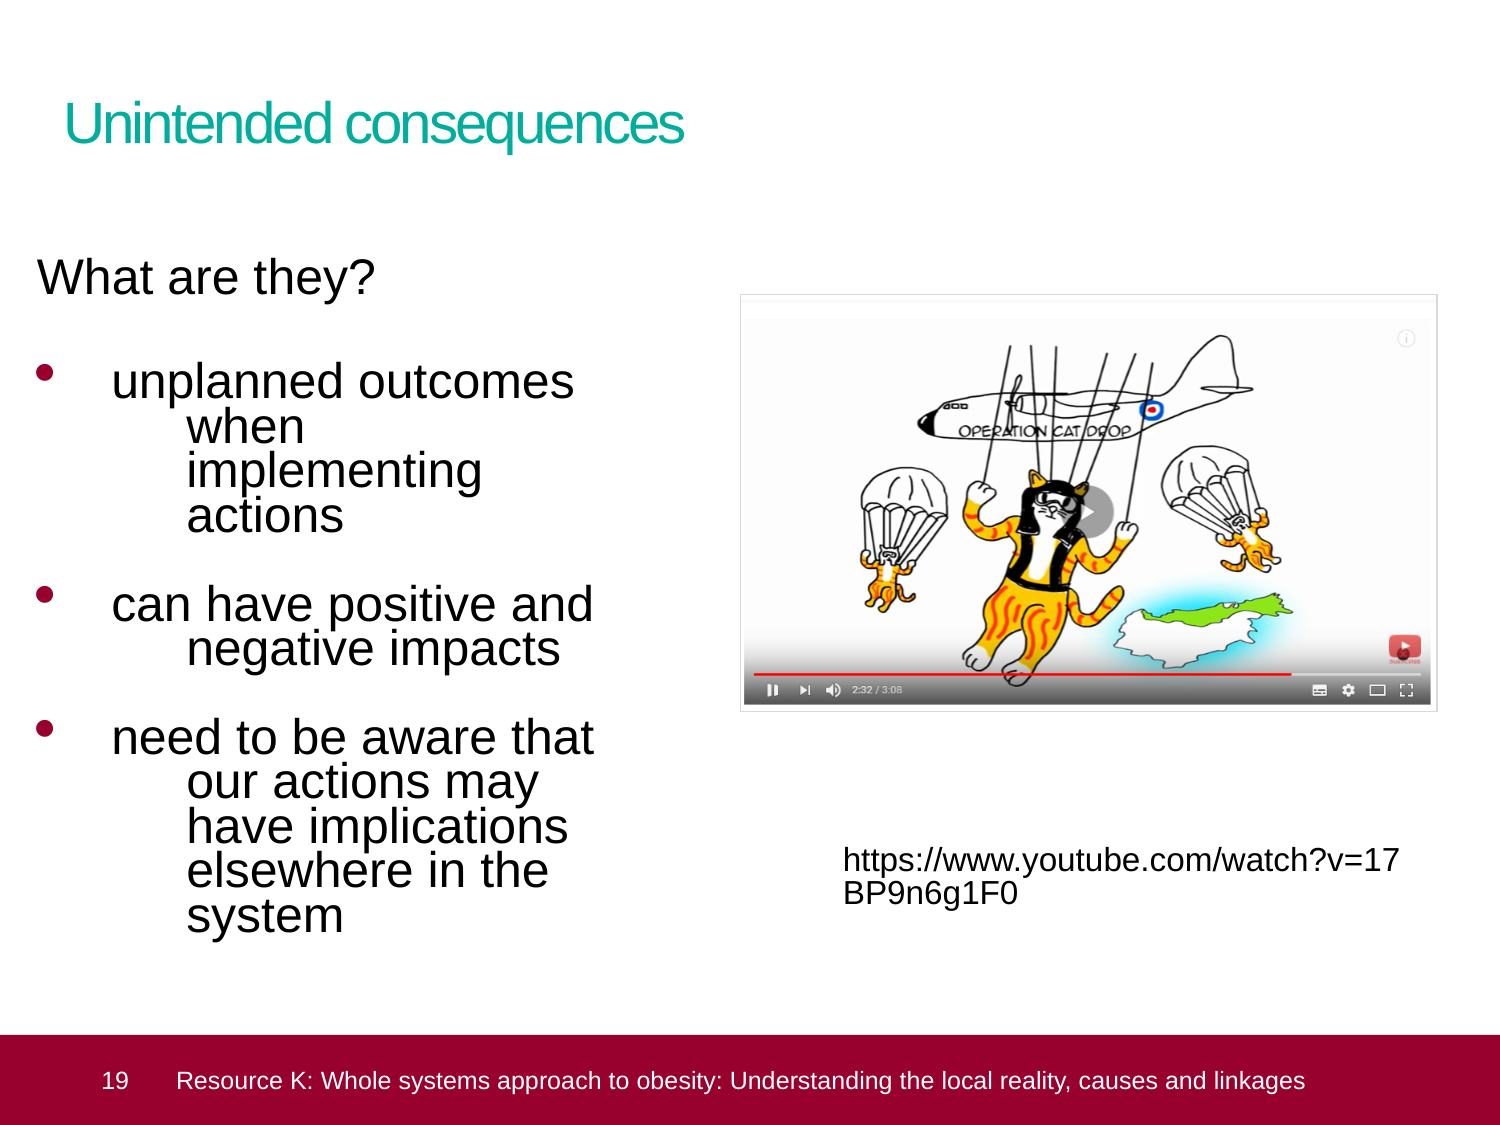

# Unintended consequences
What are they?
unplanned outcomes when implementing actions
can have positive and negative impacts
need to be aware that our actions may have implications elsewhere in the system
https://www.youtube.com/watch?v=17BP9n6g1F0
 19
Resource K: Whole systems approach to obesity: Understanding the local reality, causes and linkages